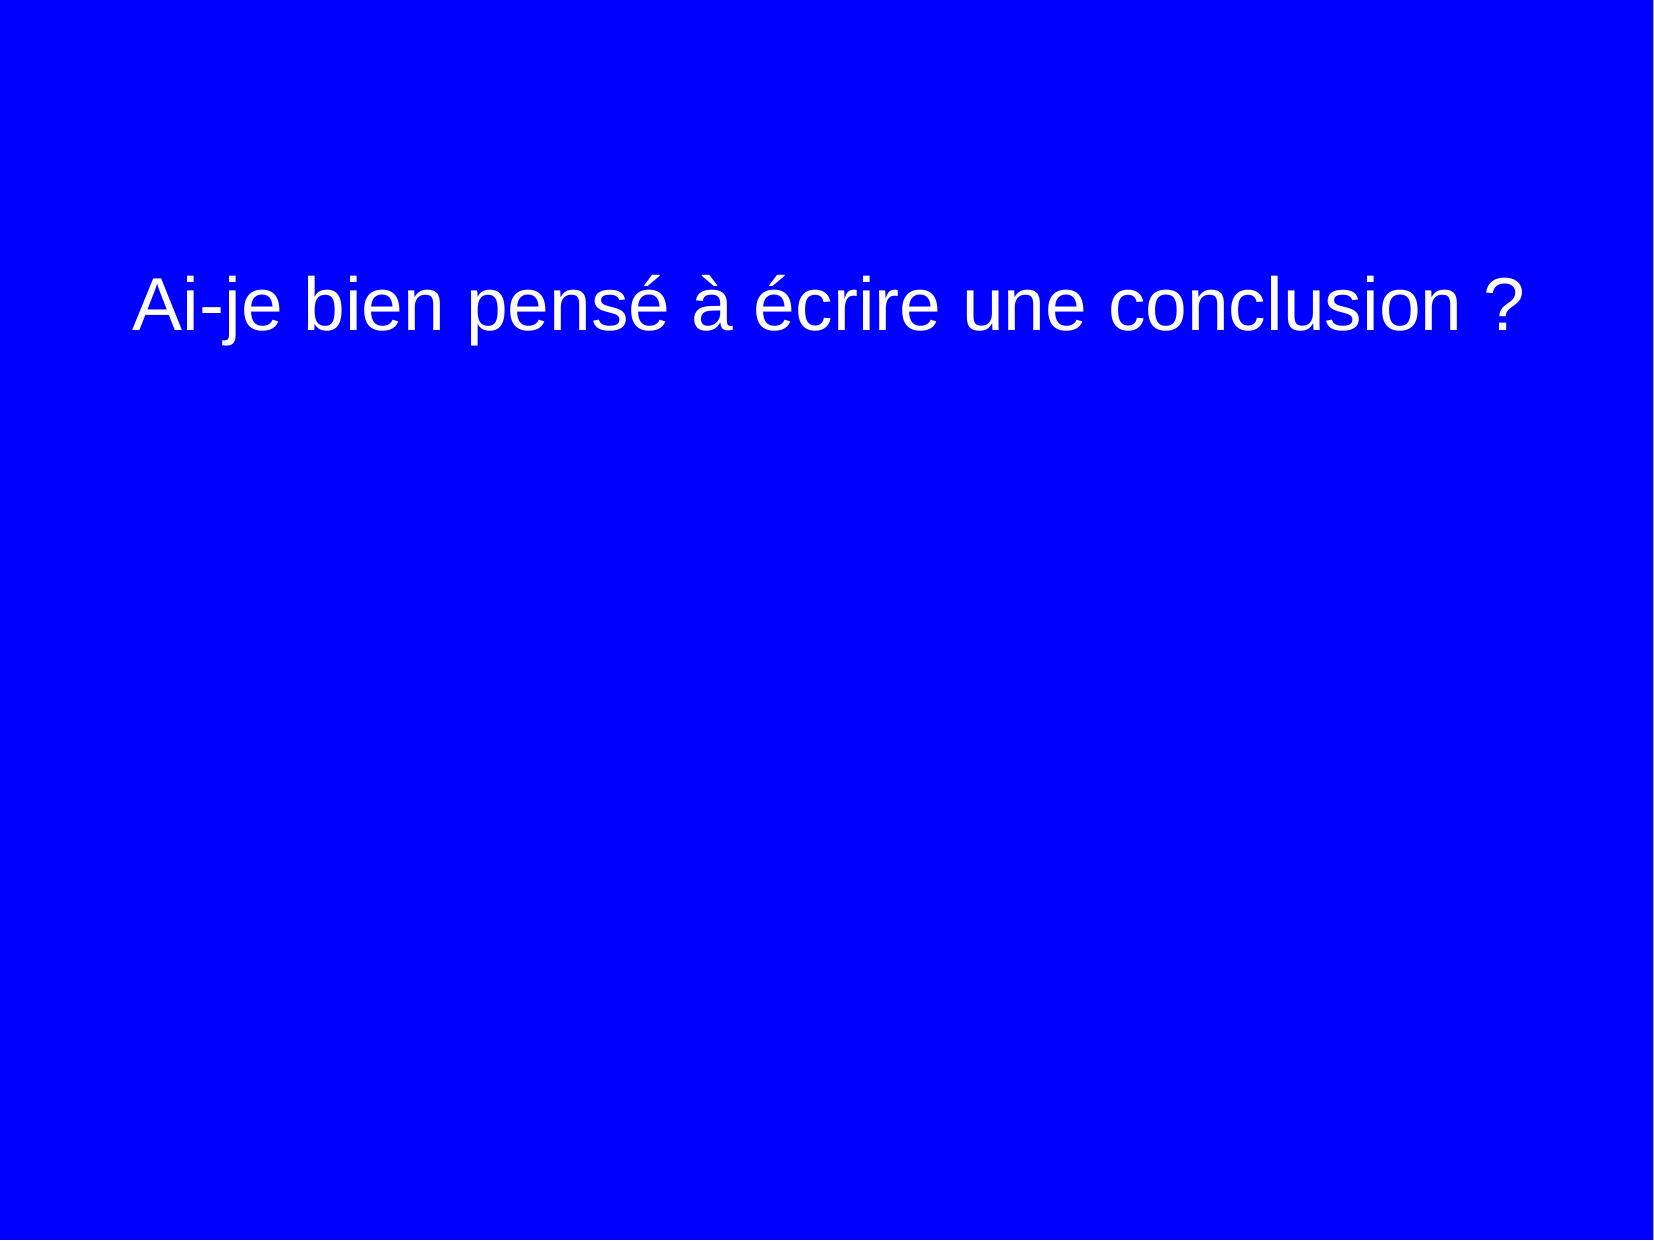

Ai-je bien pensé à écrire une conclusion ?